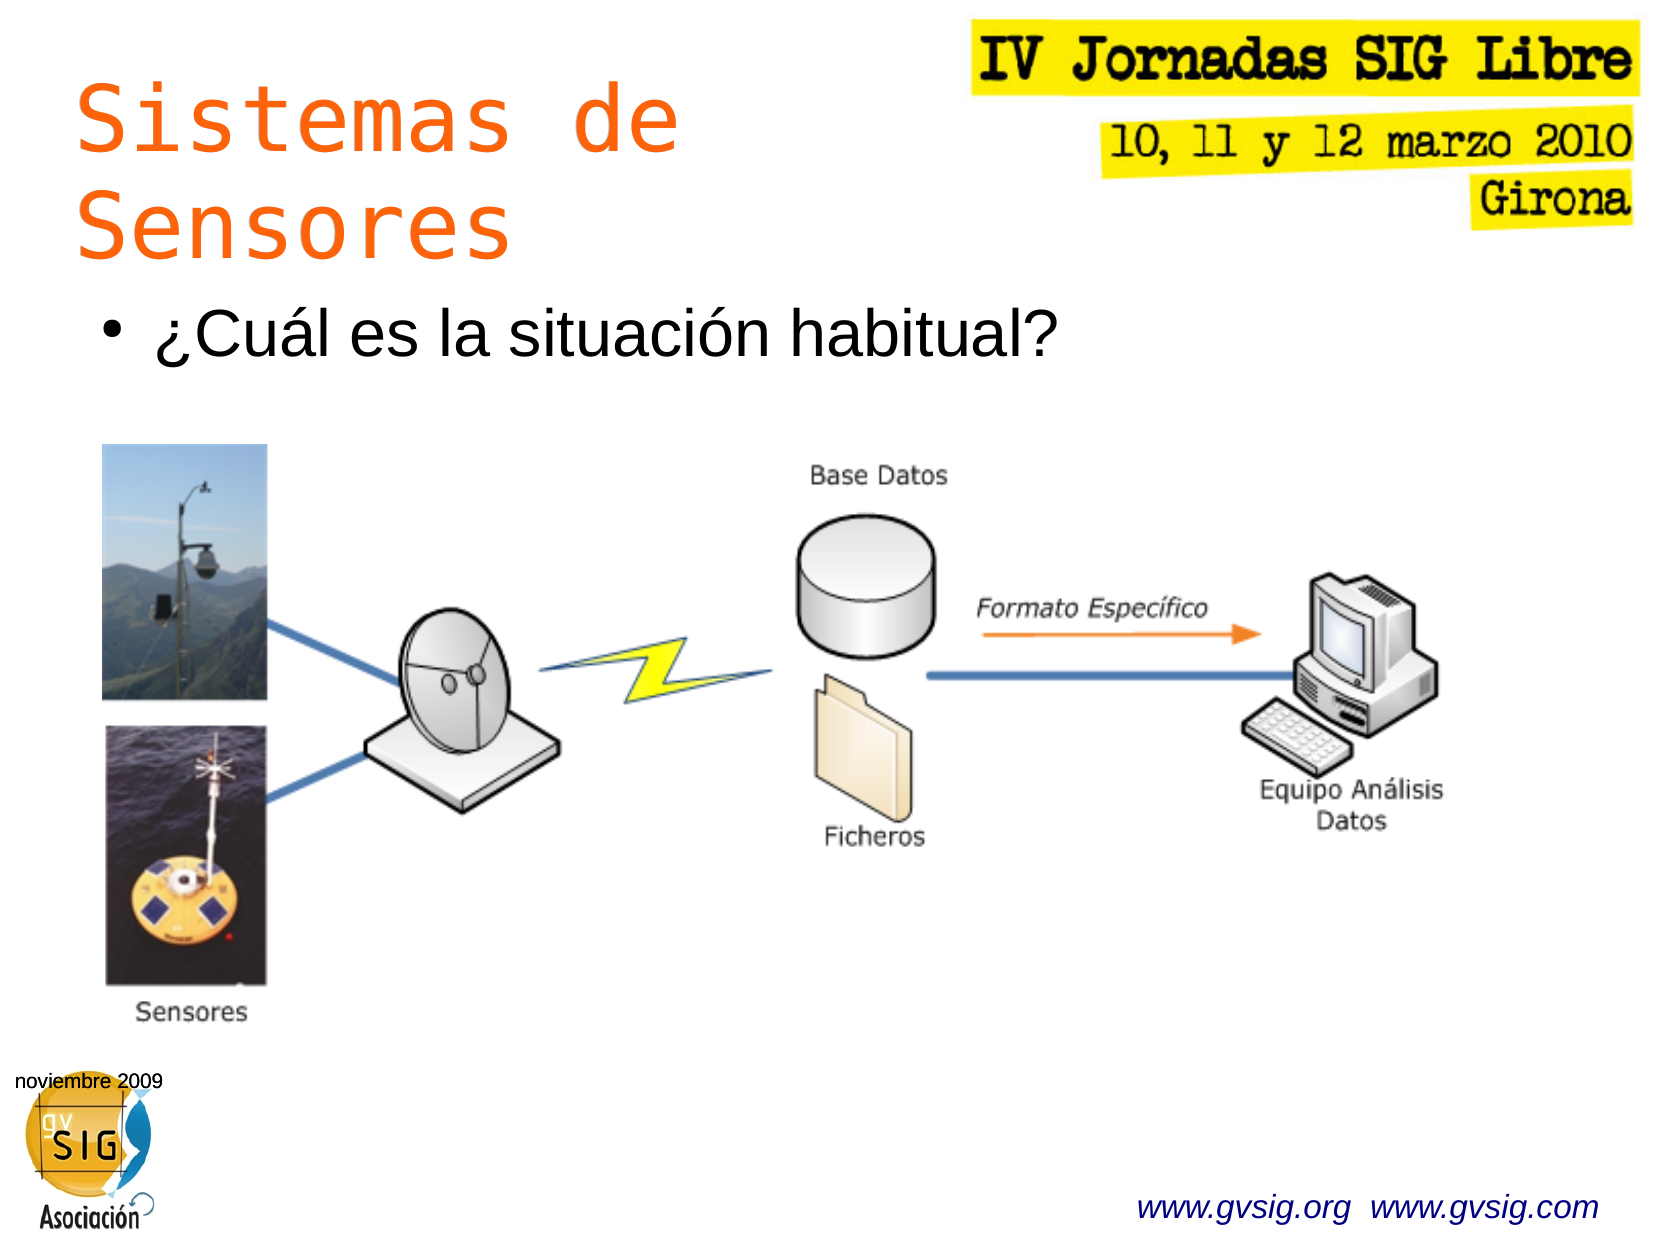

Sistemas de
Sensores
# ¿Cuál es la situación habitual?
noviembre 2009
noviembre 2009